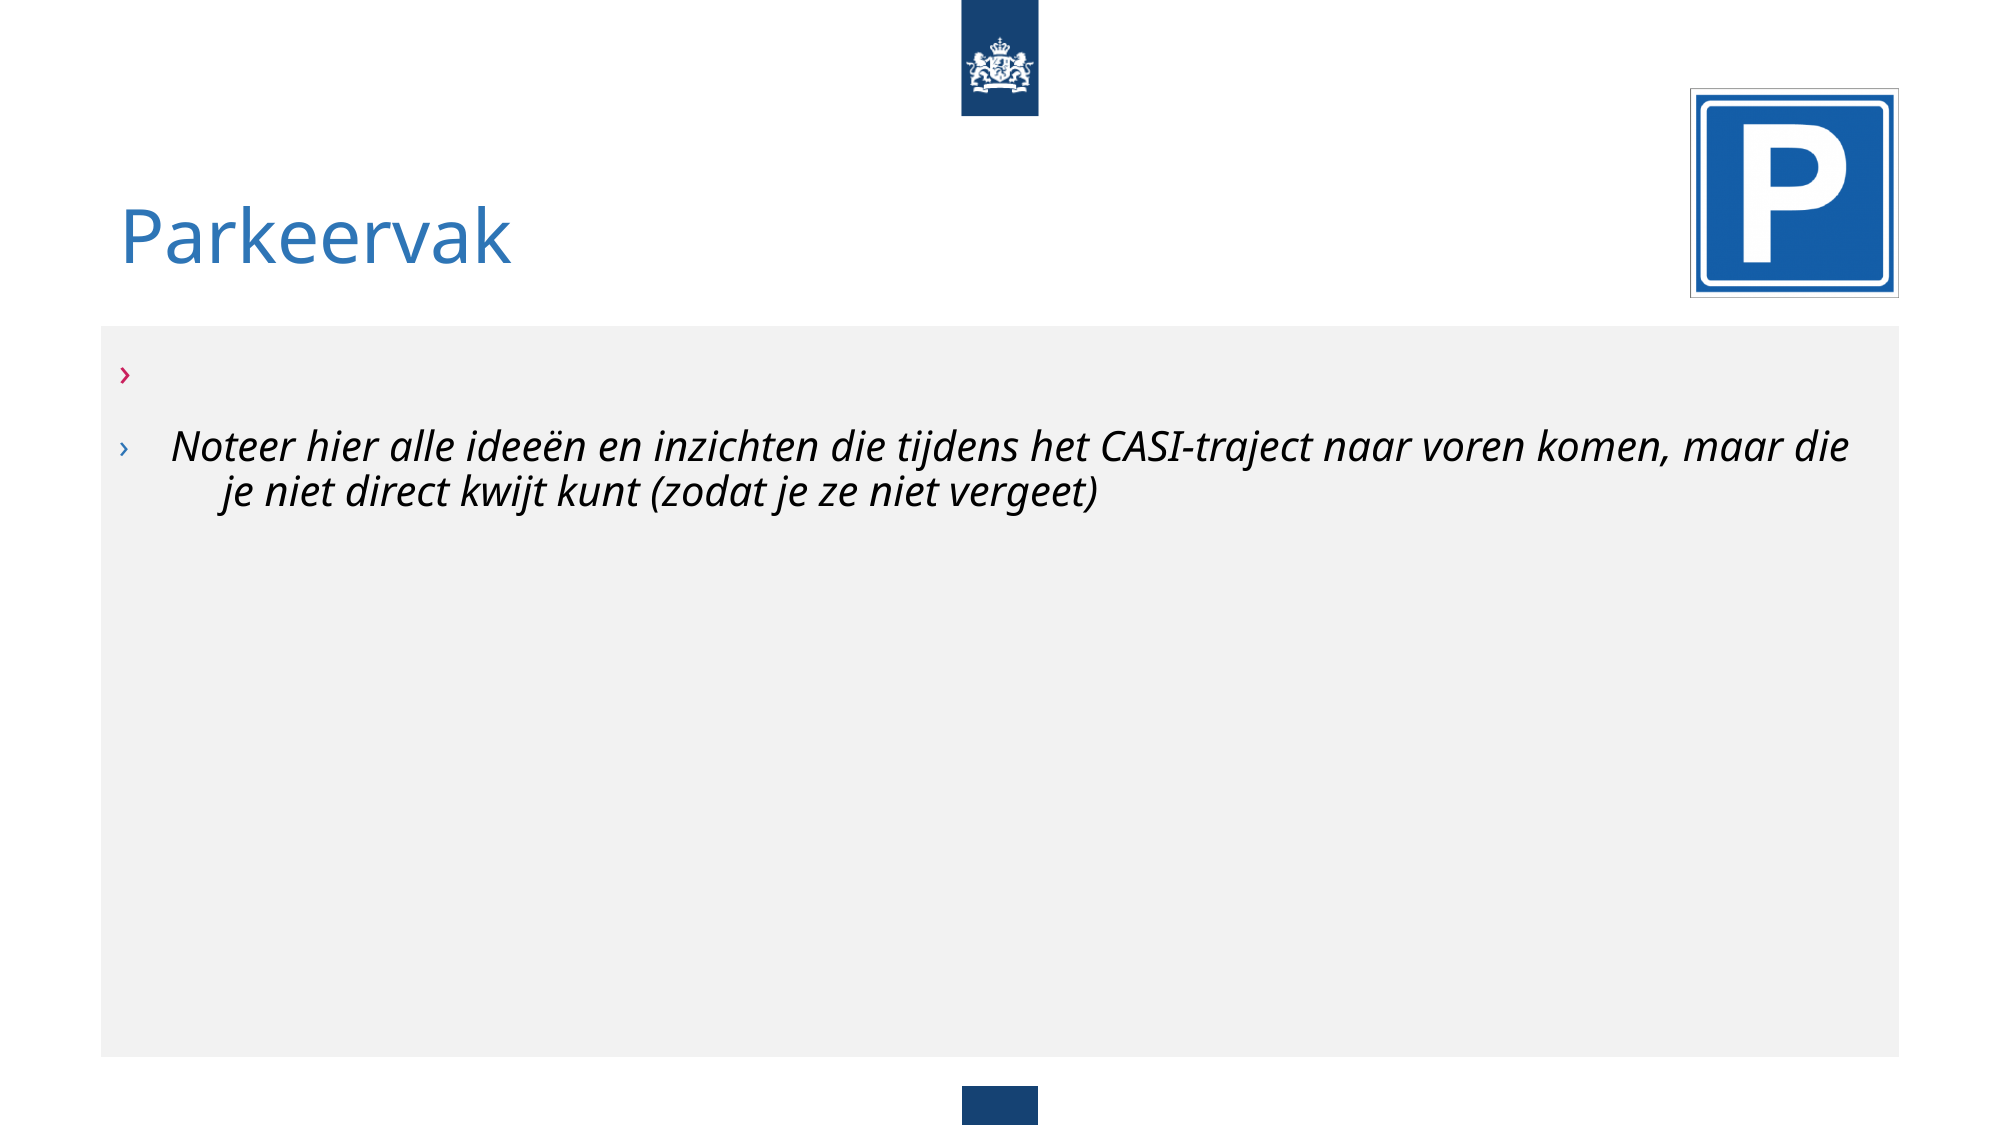

# Parkeervak
Noteer hier alle ideeën en inzichten die tijdens het CASI-traject naar voren komen, maar die je niet direct kwijt kunt (zodat je ze niet vergeet)